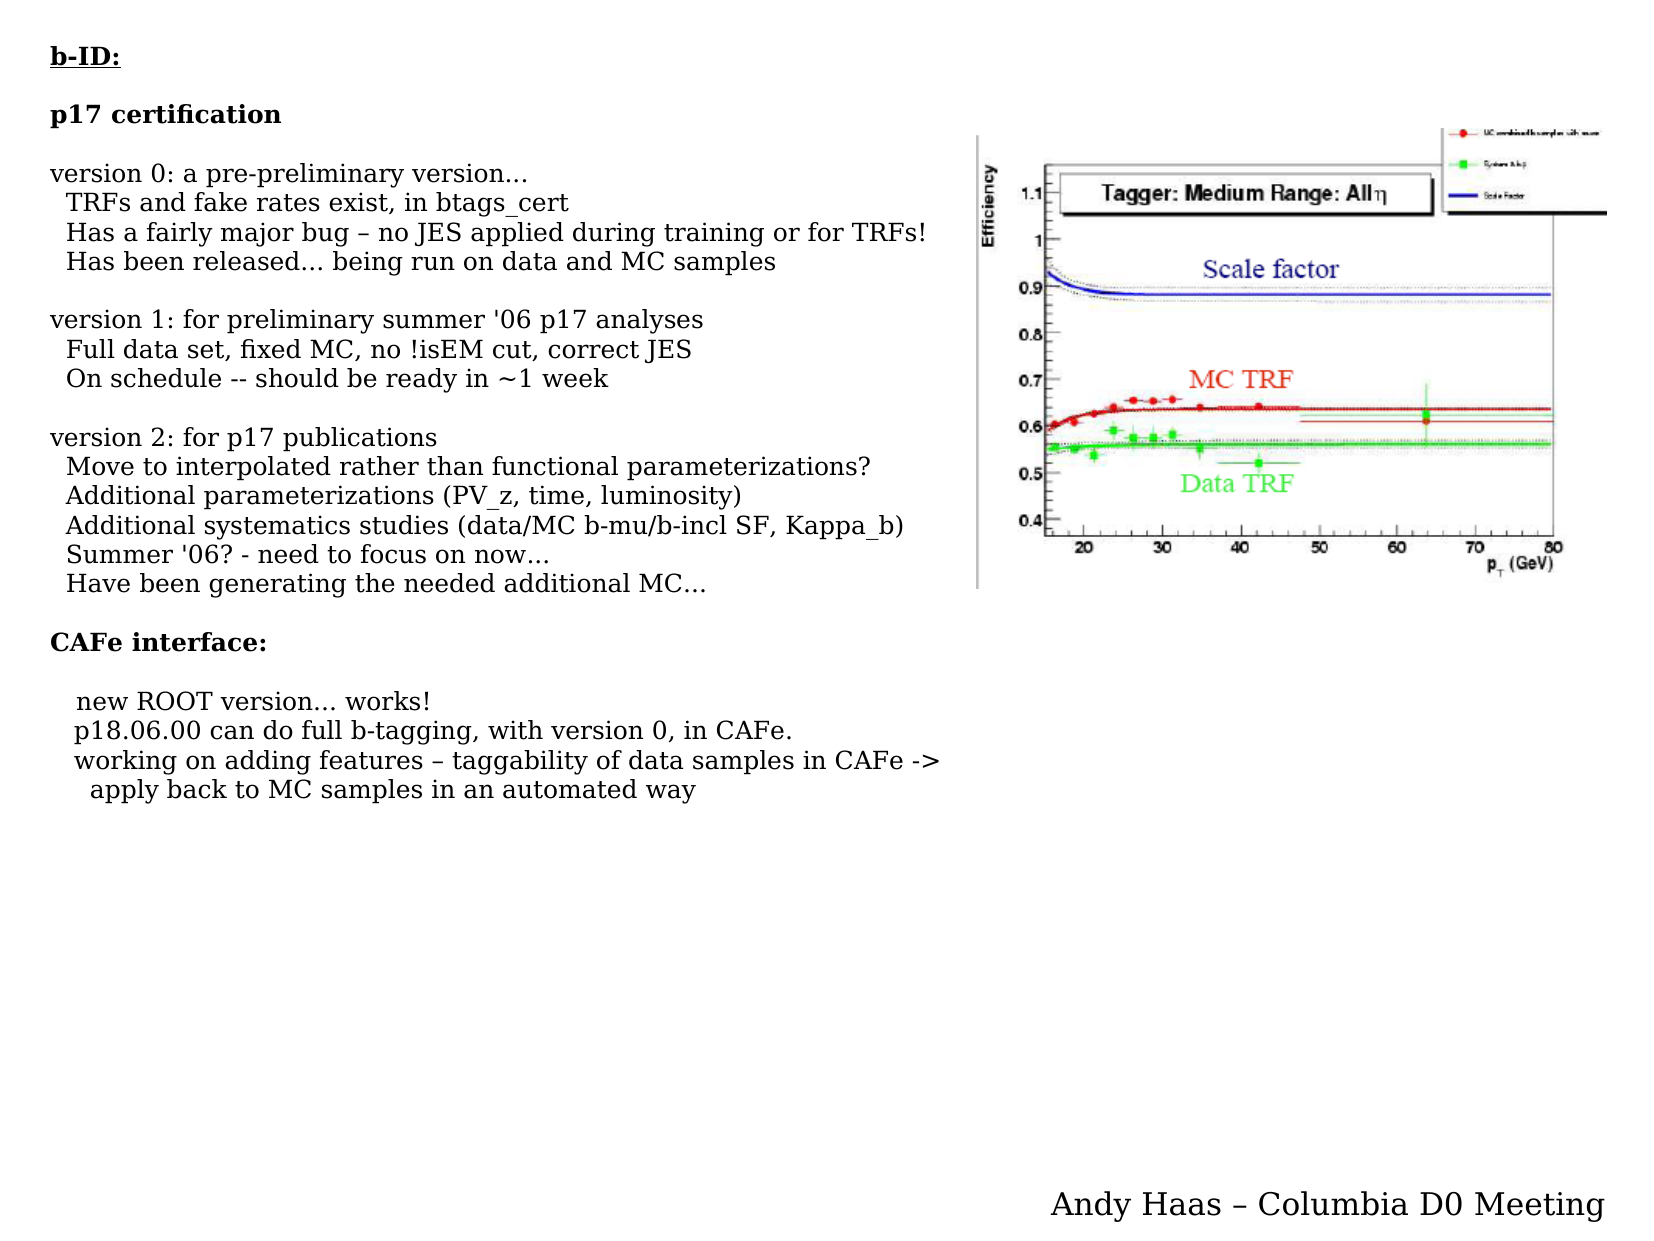

b-ID:
p17 certification
version 0: a pre-preliminary version...
 TRFs and fake rates exist, in btags_cert
 Has a fairly major bug – no JES applied during training or for TRFs!
 Has been released... being run on data and MC samples
version 1: for preliminary summer '06 p17 analyses
 Full data set, fixed MC, no !isEM cut, correct JES
 On schedule -- should be ready in ~1 week
version 2: for p17 publications
 Move to interpolated rather than functional parameterizations?
 Additional parameterizations (PV_z, time, luminosity)
 Additional systematics studies (data/MC b-mu/b-incl SF, Kappa_b)
 Summer '06? - need to focus on now...
 Have been generating the needed additional MC...
CAFe interface:
 new ROOT version... works!
 p18.06.00 can do full b-tagging, with version 0, in CAFe.
 working on adding features – taggability of data samples in CAFe ->
 apply back to MC samples in an automated way